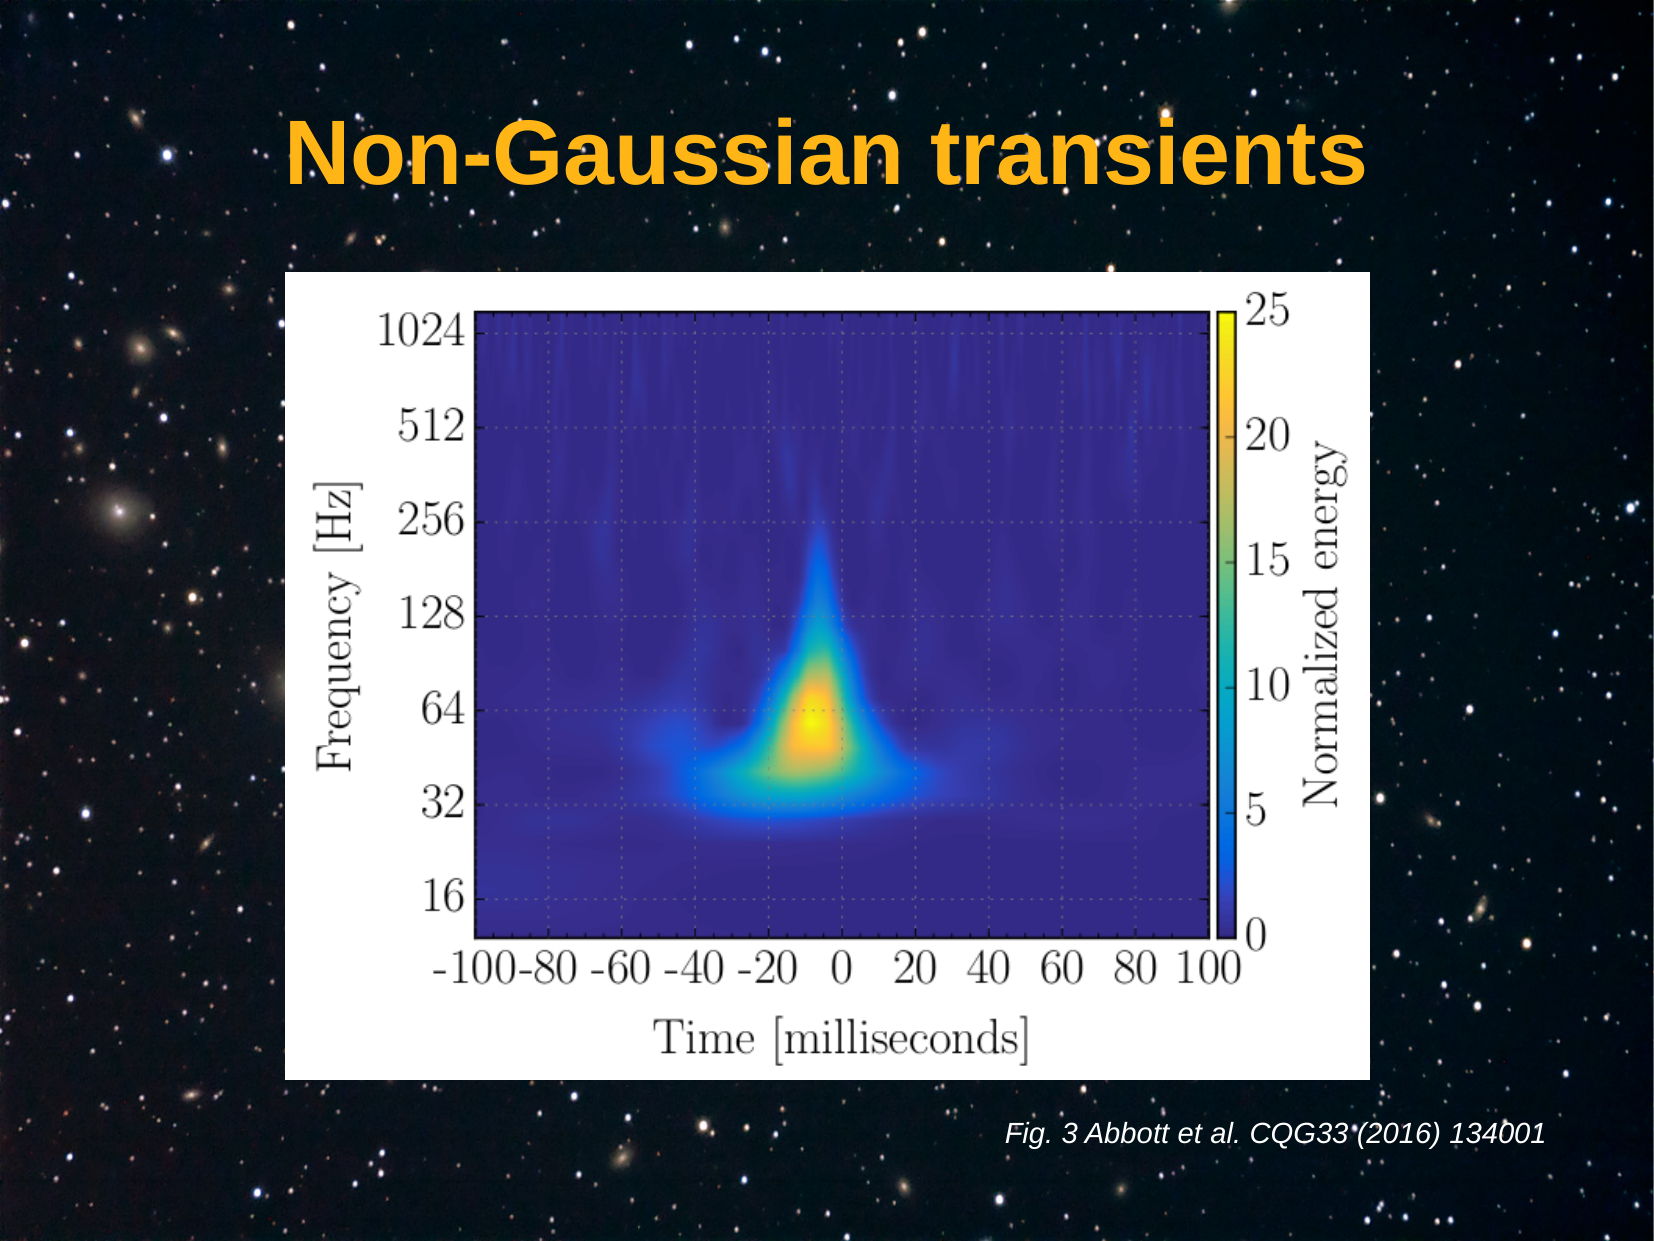

# Non-Gaussian transients
Fig. 3 Abbott et al. CQG33 (2016) 134001